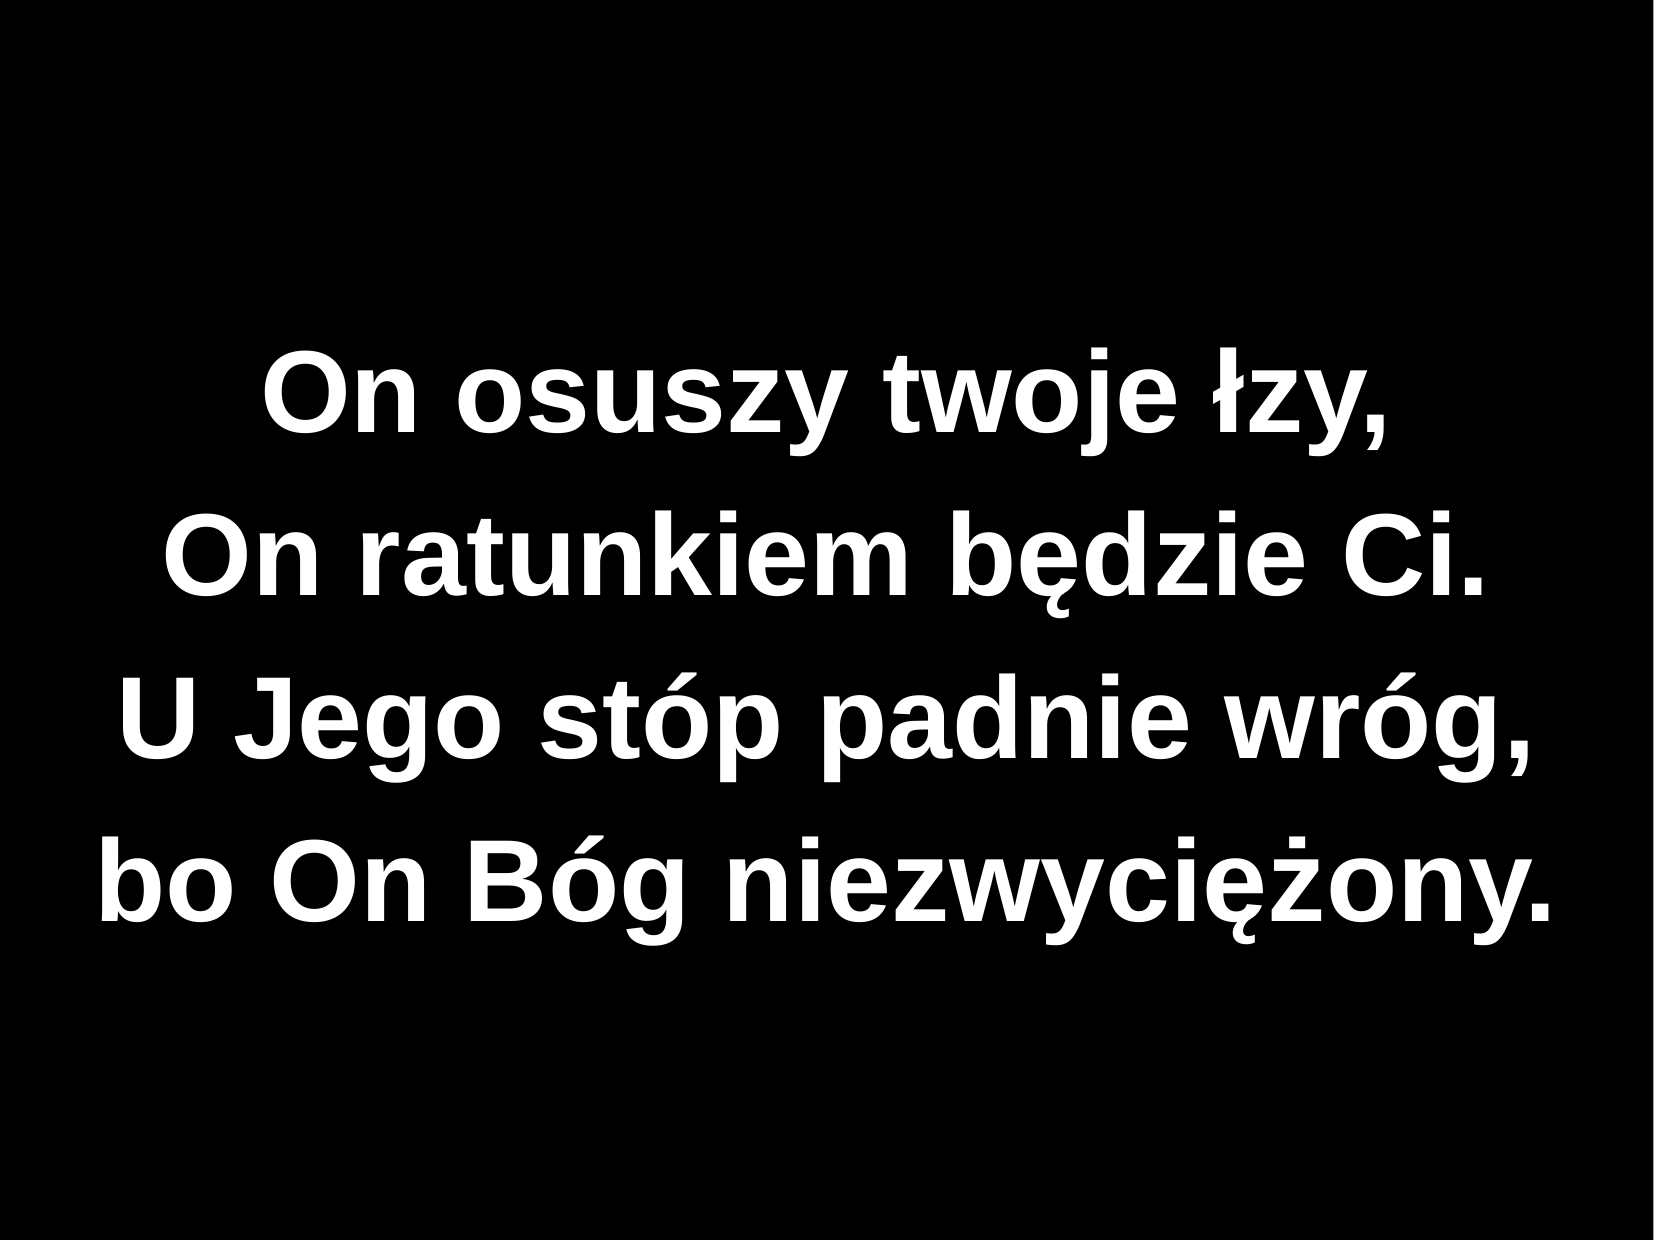

# On osuszy twoje łzy,
On ratunkiem będzie Ci.
U Jego stóp padnie wróg,
bo On Bóg niezwyciężony.